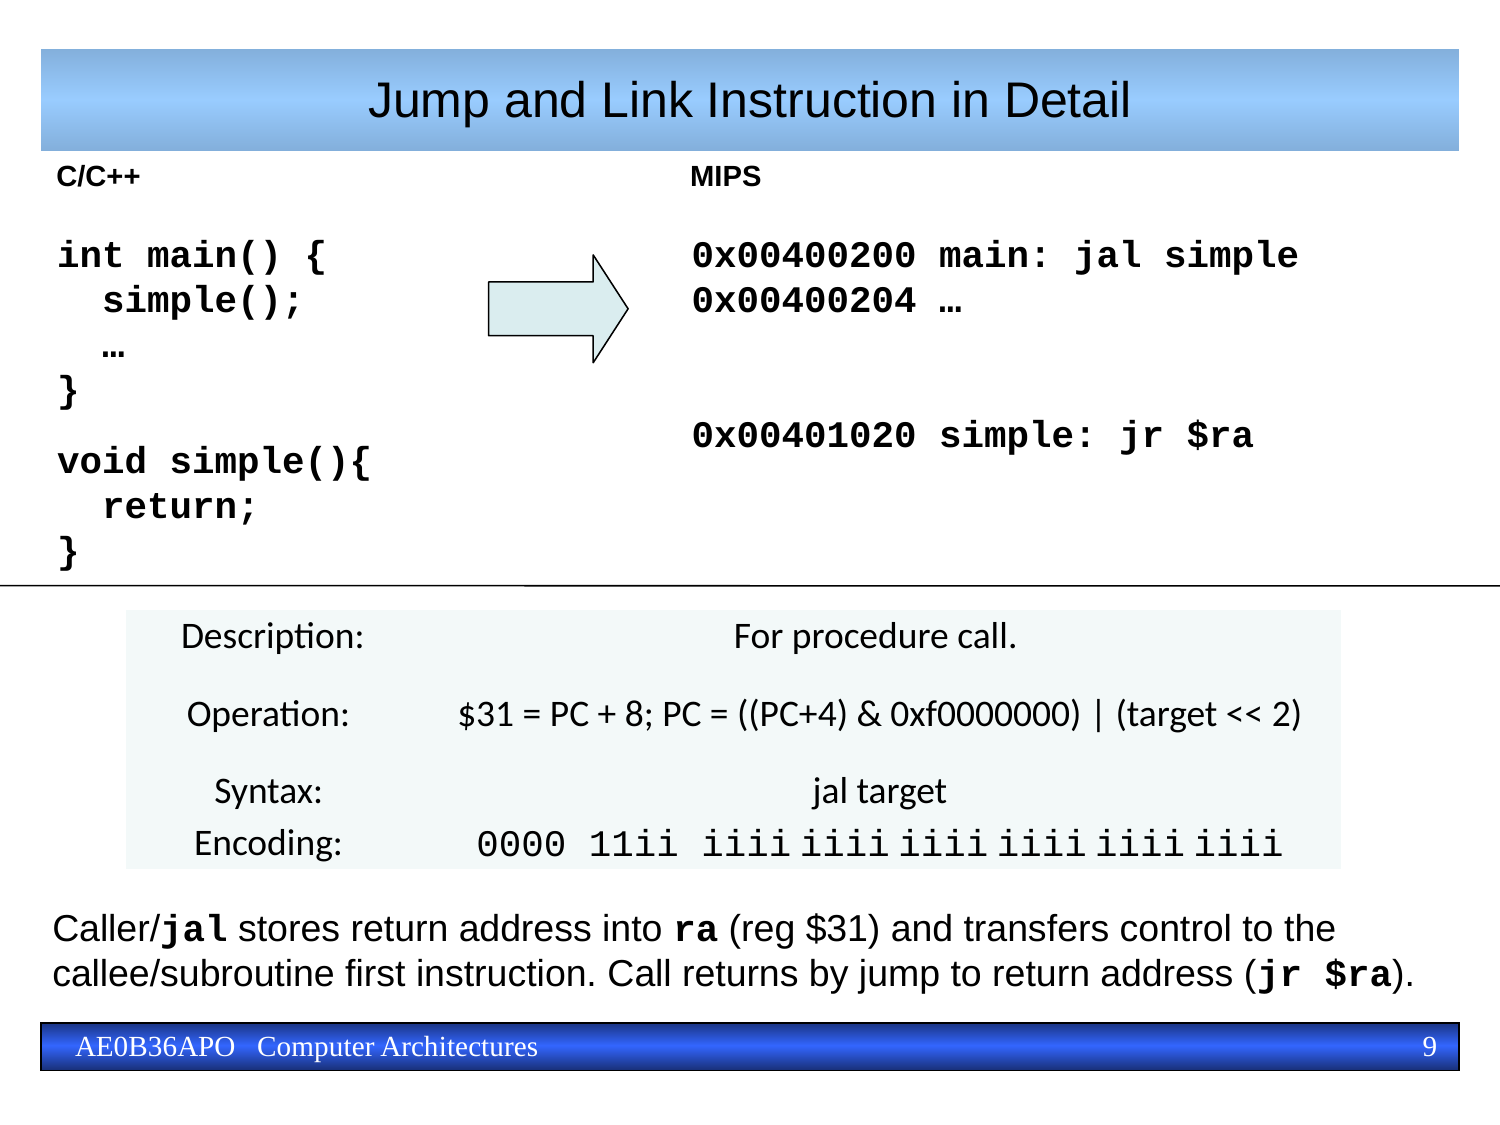

# Jump and Link Instruction in Detail
C/C++
MIPS
0x00400200 main: jal simple
0x00400204 …
0x00401020 simple: jr $ra
int main() {
 simple();
 …
}
void simple(){
 return;
}
| Description: | For procedure call. |
| --- | --- |
| Operation: | $31 = PC + 8; PC = ((PC+4) & 0xf0000000) | (target << 2) |
| Syntax: | jal target |
| Encoding: | 0000 11ii iiii iiii iiii iiii iiii iiii |
Caller/jal stores return address into ra (reg $31) and transfers control to the callee/subroutine first instruction. Call returns by jump to return address (jr $ra).
AE0B36APO Computer Architectures
9